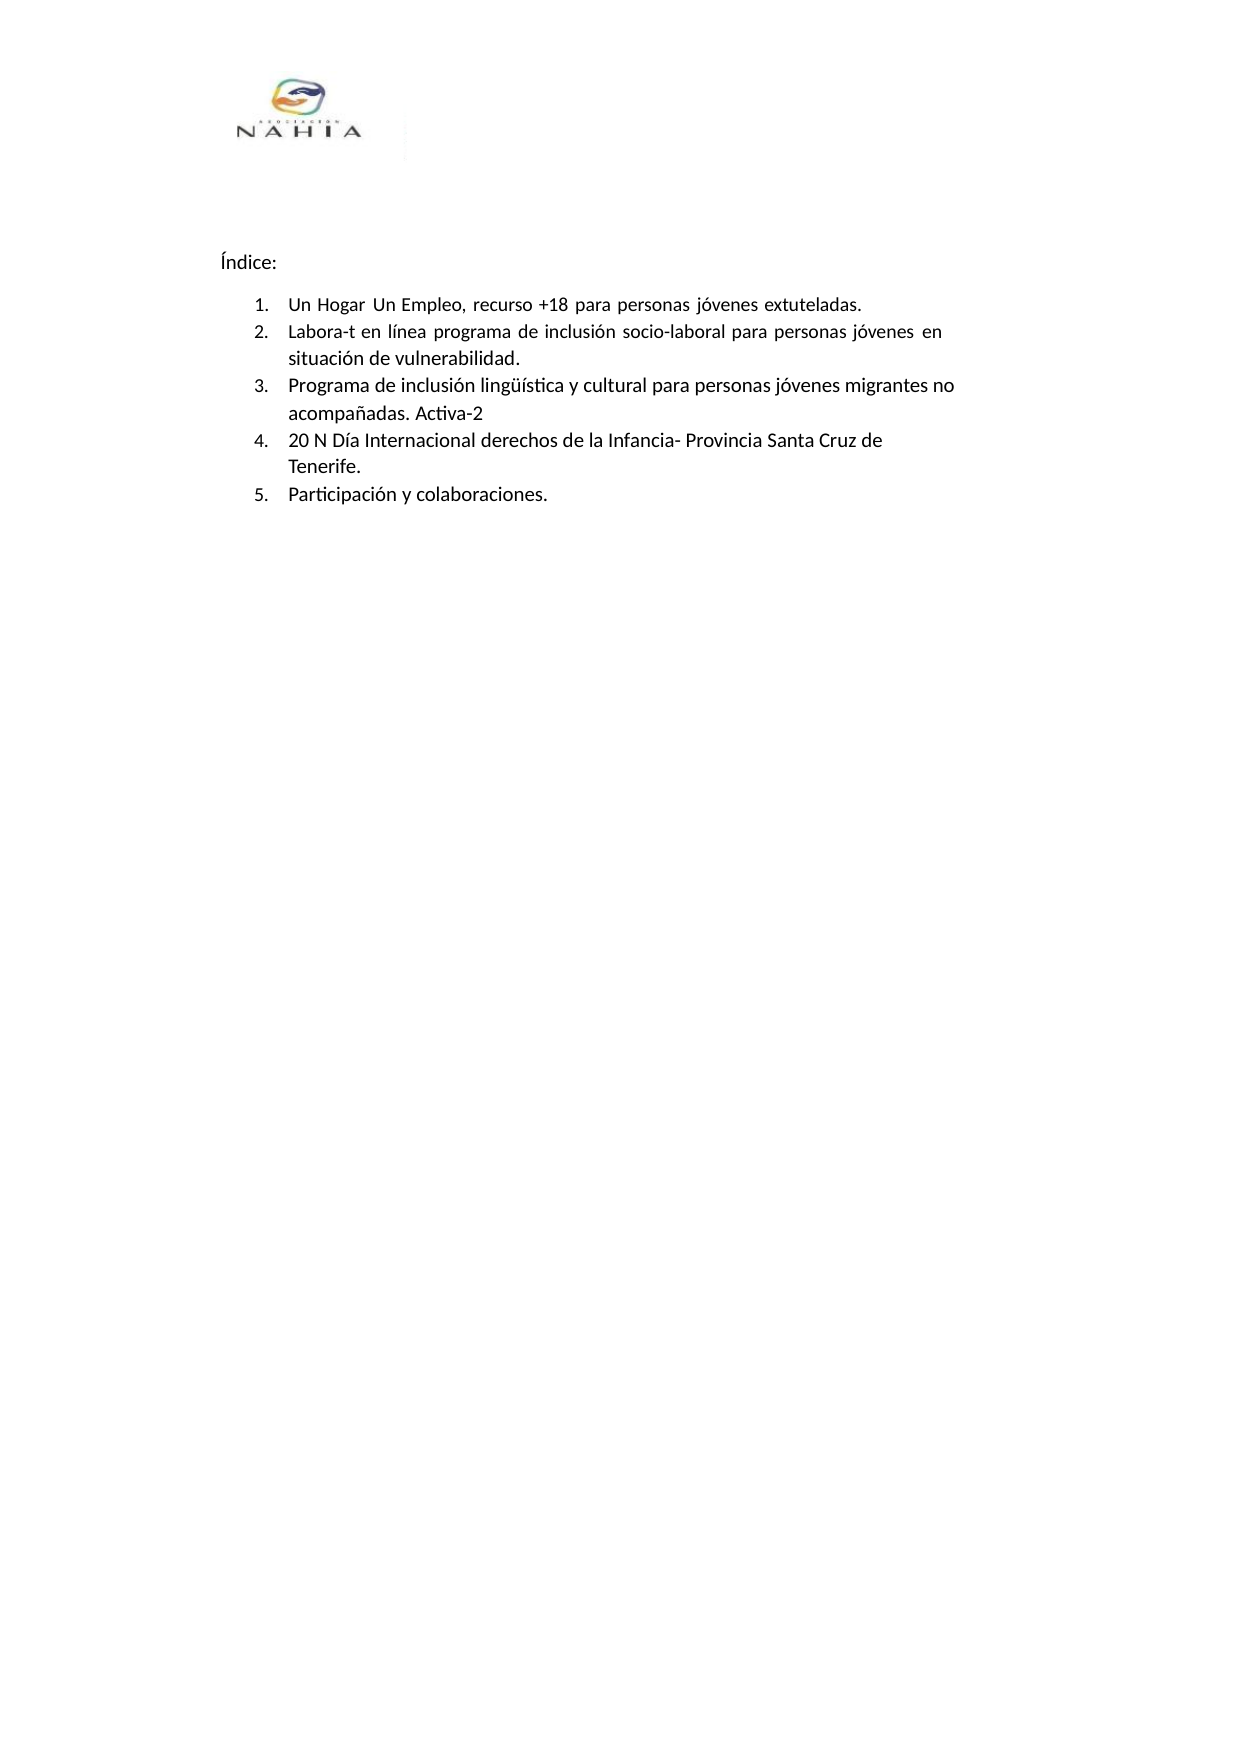

Índice:
1. Un Hogar Un Empleo, recurso +18 para personas jóvenes extuteladas.
2. Labora-t en línea programa de inclusión socio-laboral para personas jóvenes en
situación de vulnerabilidad.
3. Programa de inclusión lingüística y cultural para personas jóvenes migrantes no
acompañadas. Activa-2
4. 20 N Día Internacional derechos de la Infancia- Provincia Santa Cruz de
Tenerife.
5. Participación y colaboraciones.